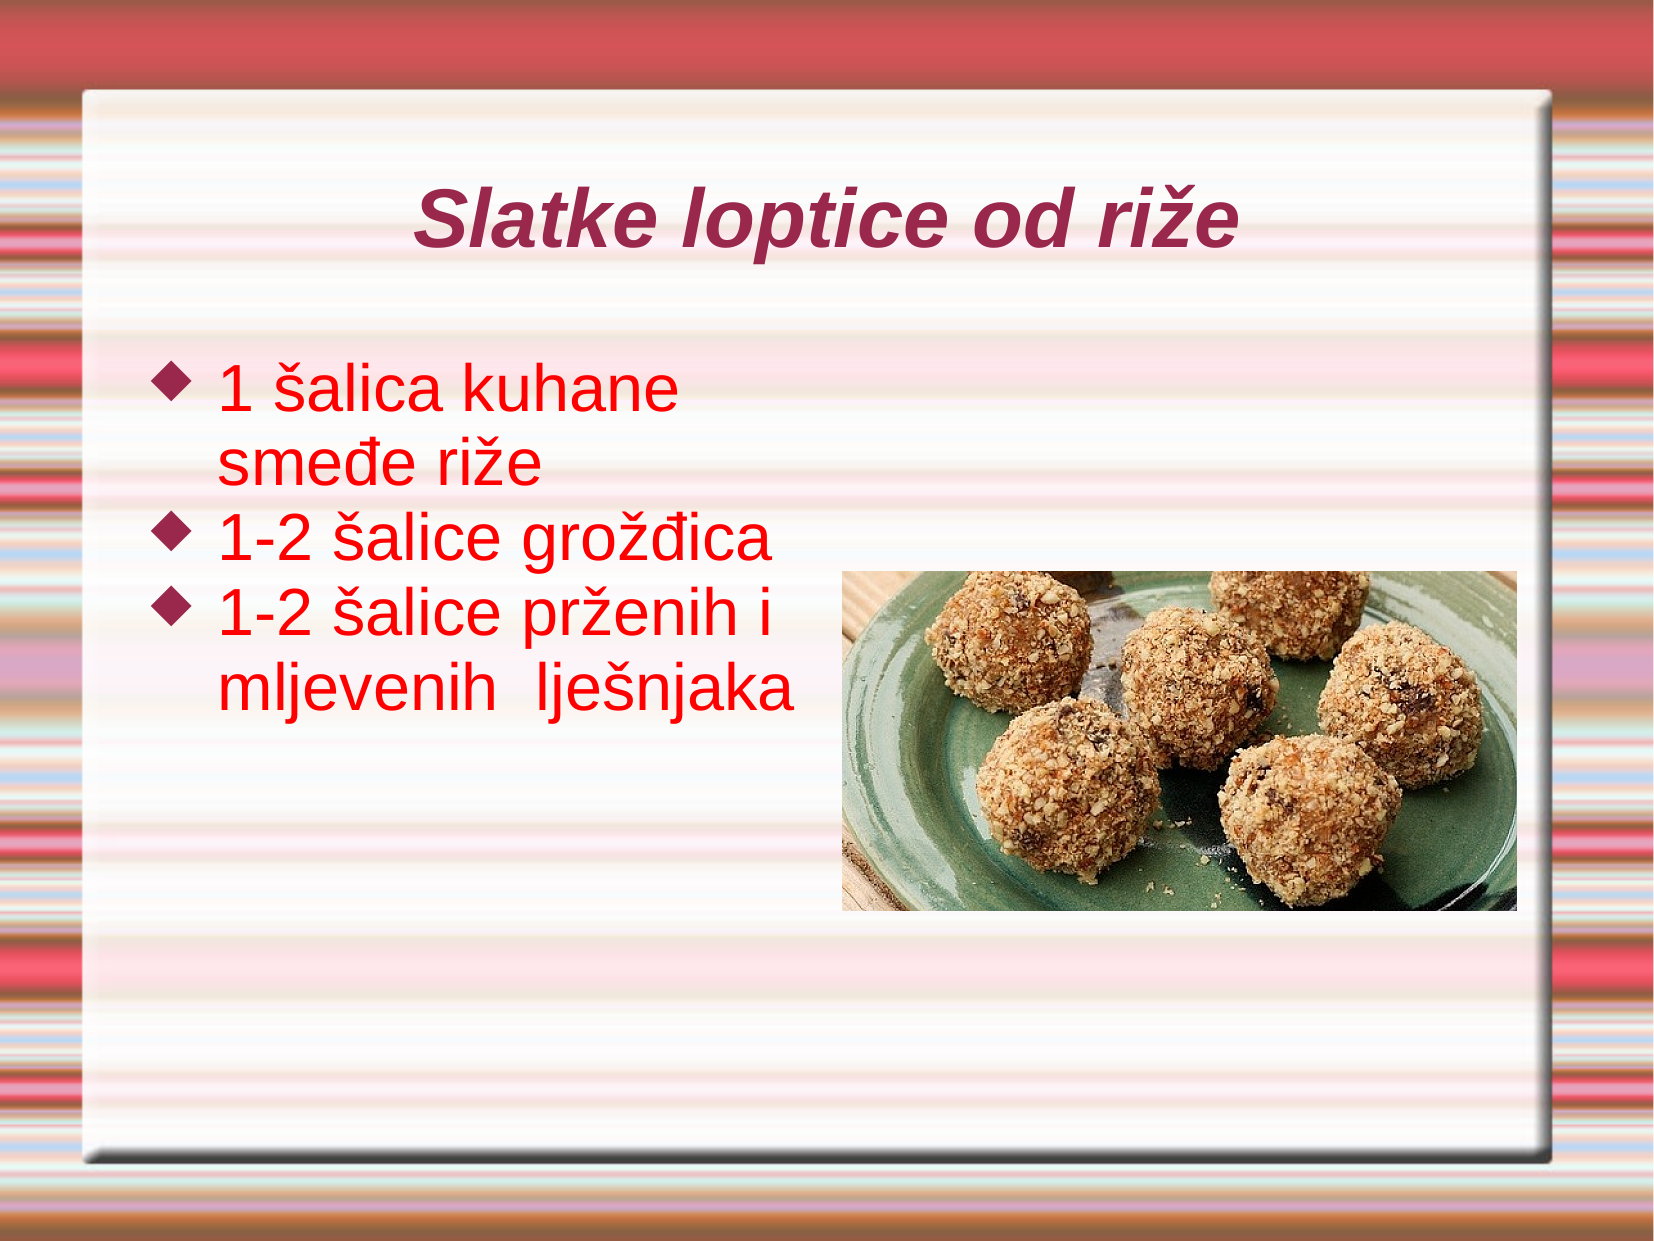

Slatke loptice od riže
# 1 šalica kuhane smeđe riže
1-2 šalice grožđica
1-2 šalice prženih i mljevenih lješnjaka